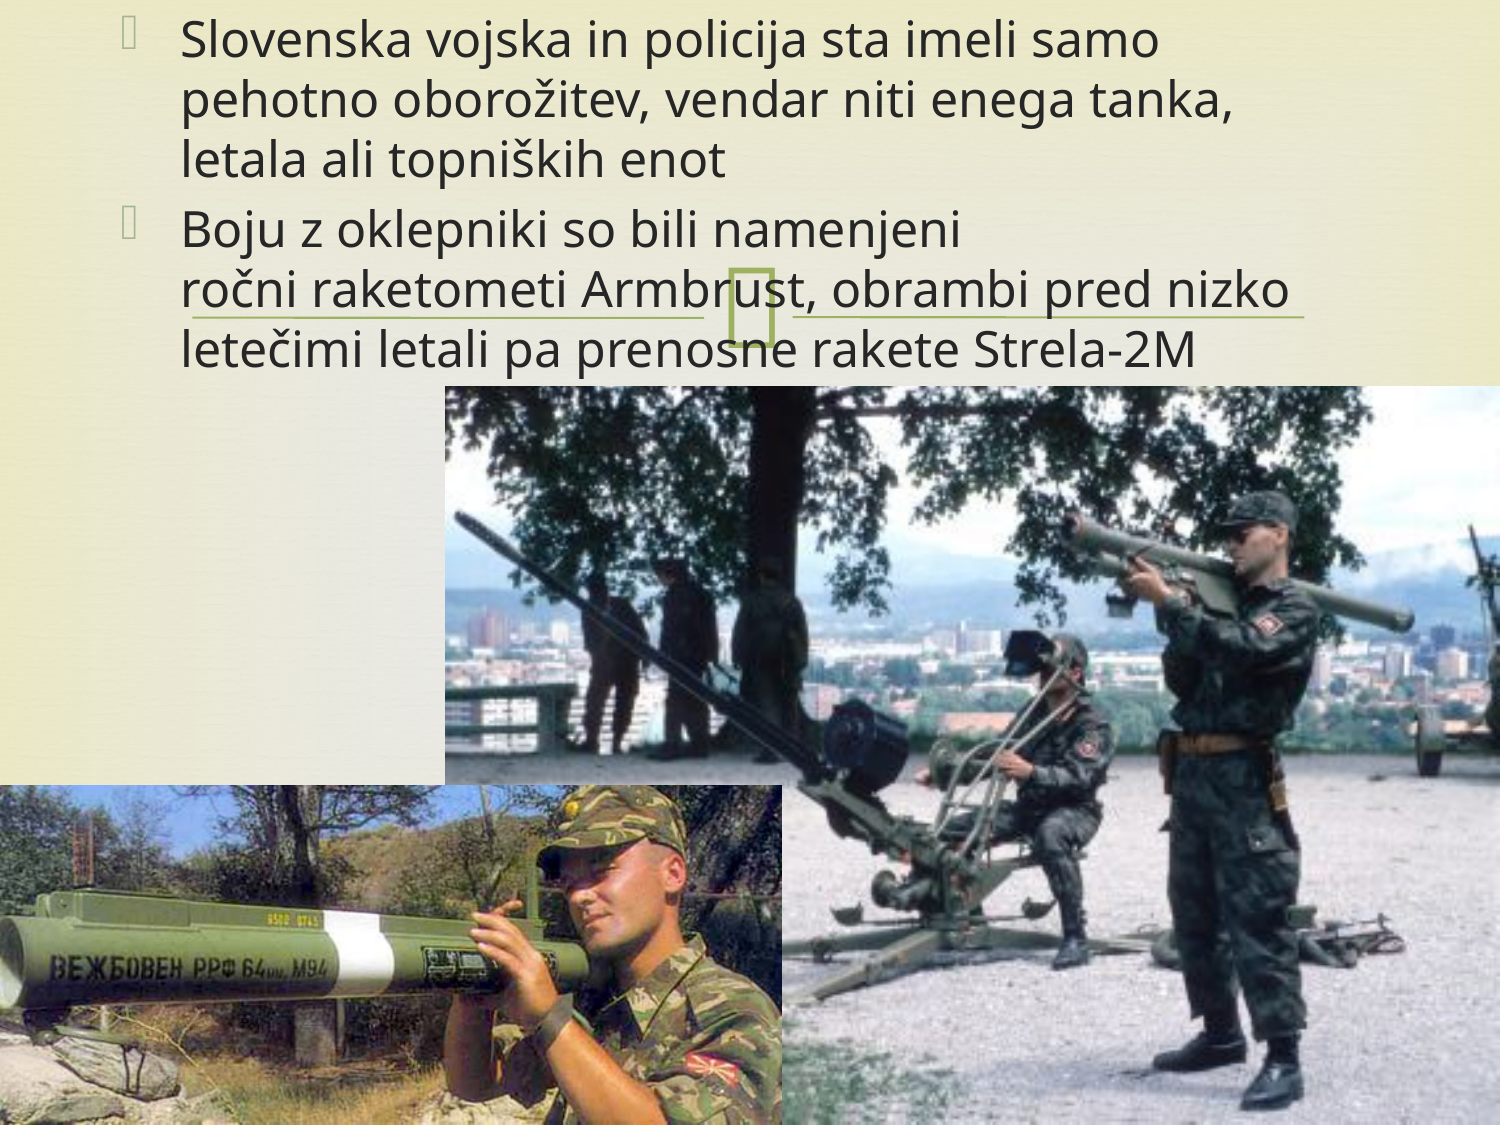

# Slovenska vojska in policija sta imeli samo pehotno oborožitev, vendar niti enega tanka, letala ali topniških enot
Boju z oklepniki so bili namenjeni ročni raketometi Armbrust, obrambi pred nizko letečimi letali pa prenosne rakete Strela-2M